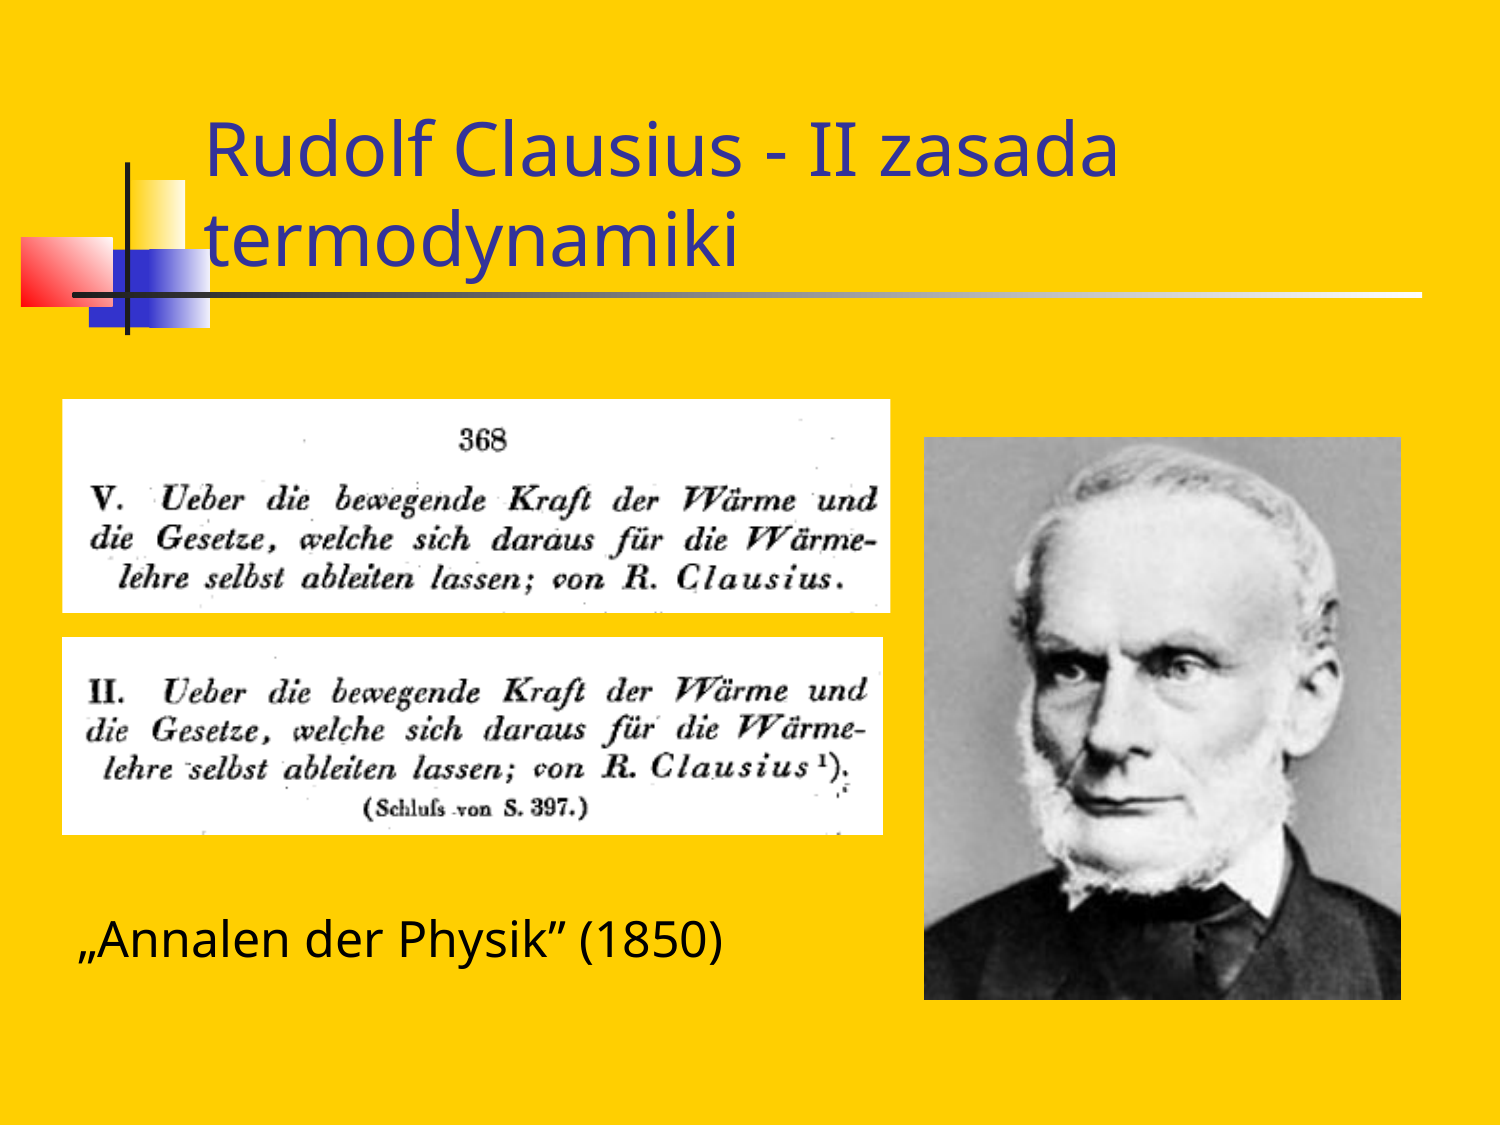

# Rudolf Clausius - II zasada termodynamiki
„Annalen der Physik” (1850)